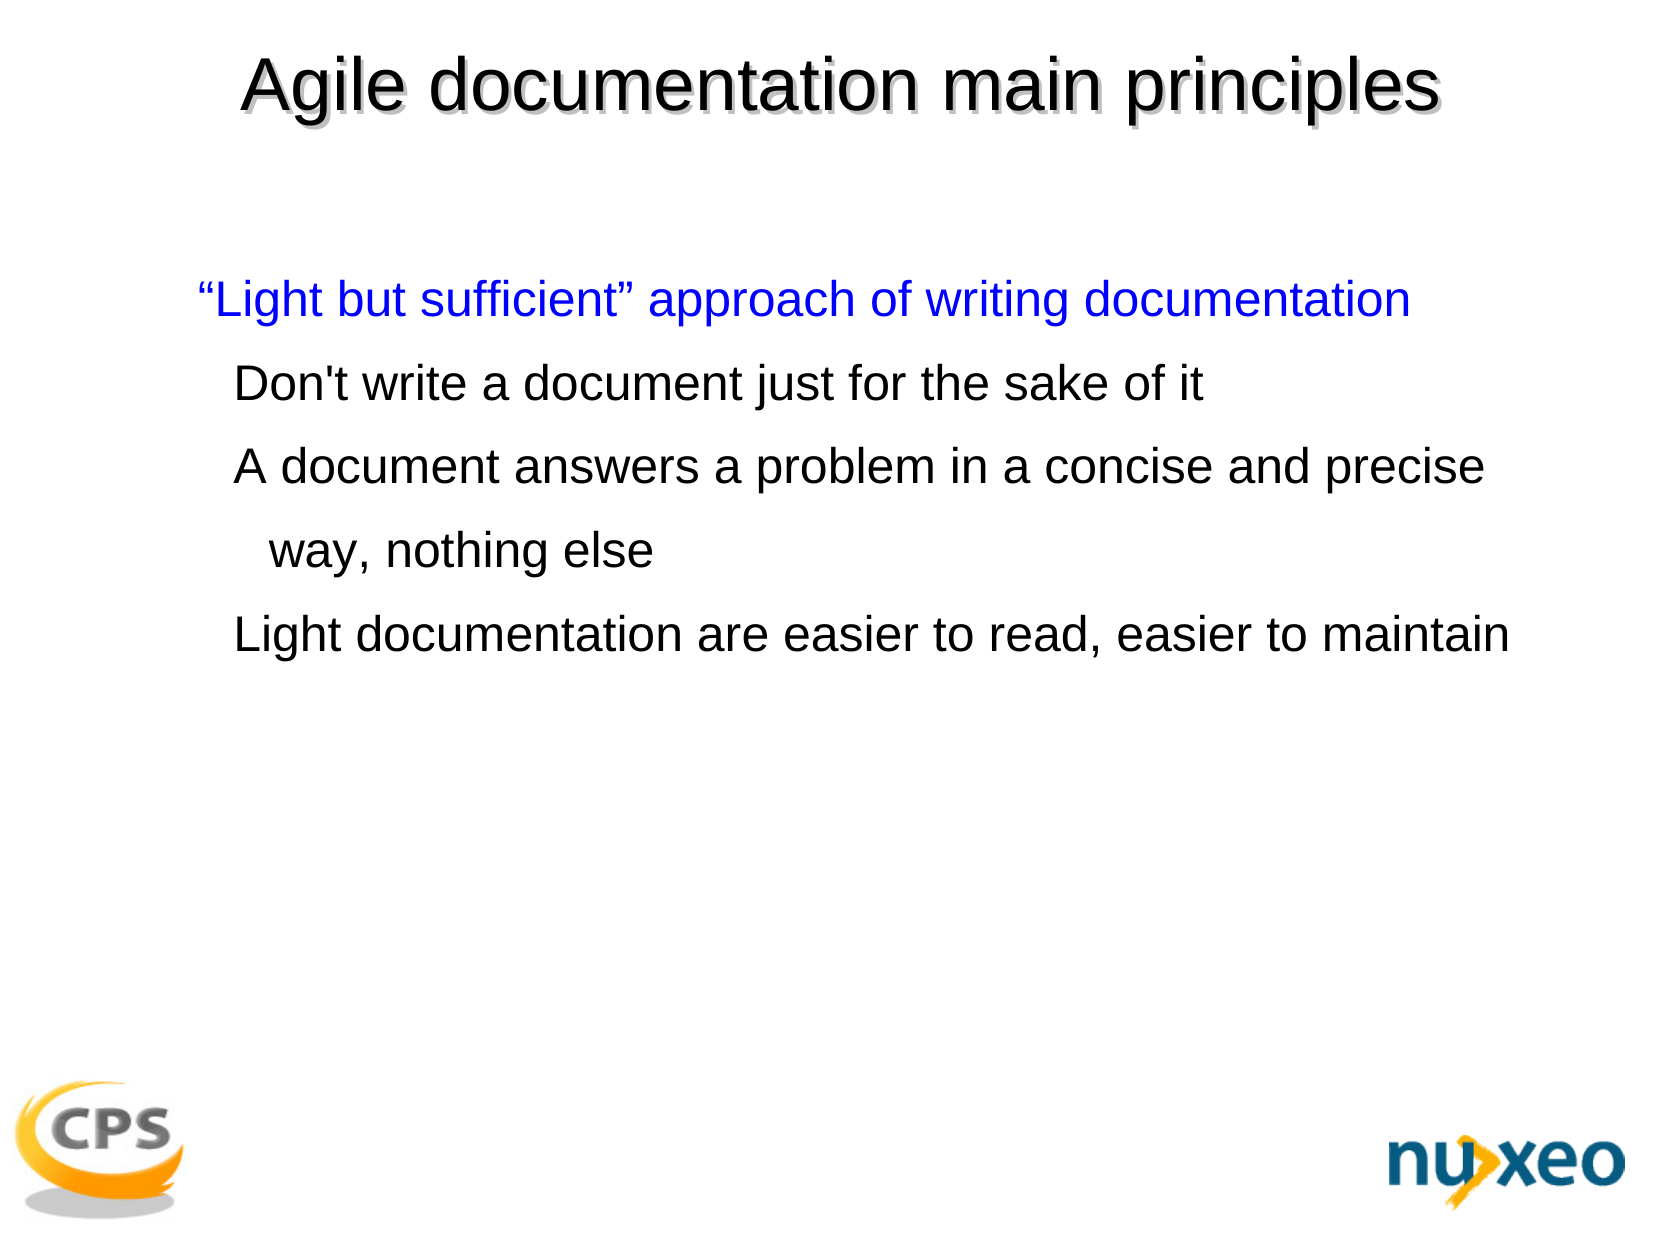

Agile documentation main principles
“Light but sufficient” approach of writing documentation
Don't write a document just for the sake of it
A document answers a problem in a concise and precise way, nothing else
Light documentation are easier to read, easier to maintain